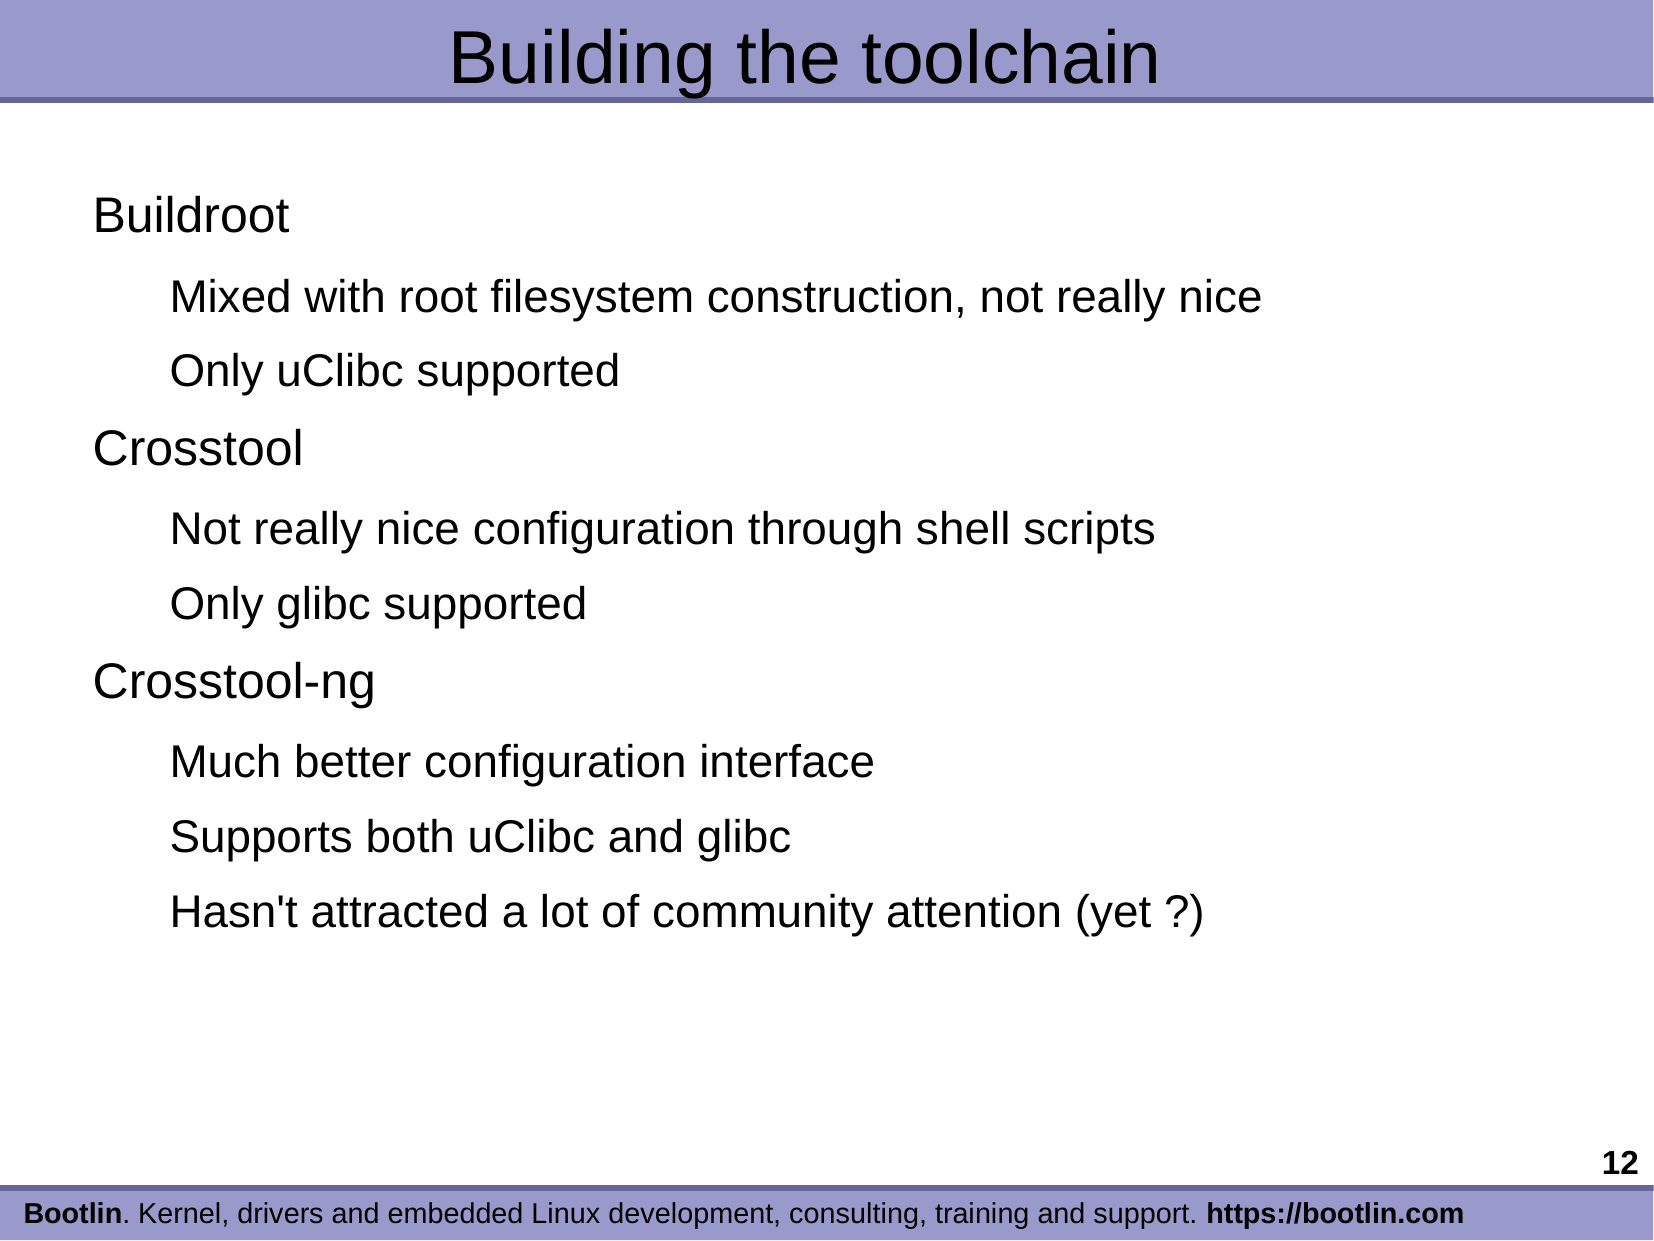

# Building the toolchain
Buildroot
Mixed with root filesystem construction, not really nice
Only uClibc supported
Crosstool
Not really nice configuration through shell scripts
Only glibc supported
Crosstool-ng
Much better configuration interface
Supports both uClibc and glibc
Hasn't attracted a lot of community attention (yet ?)